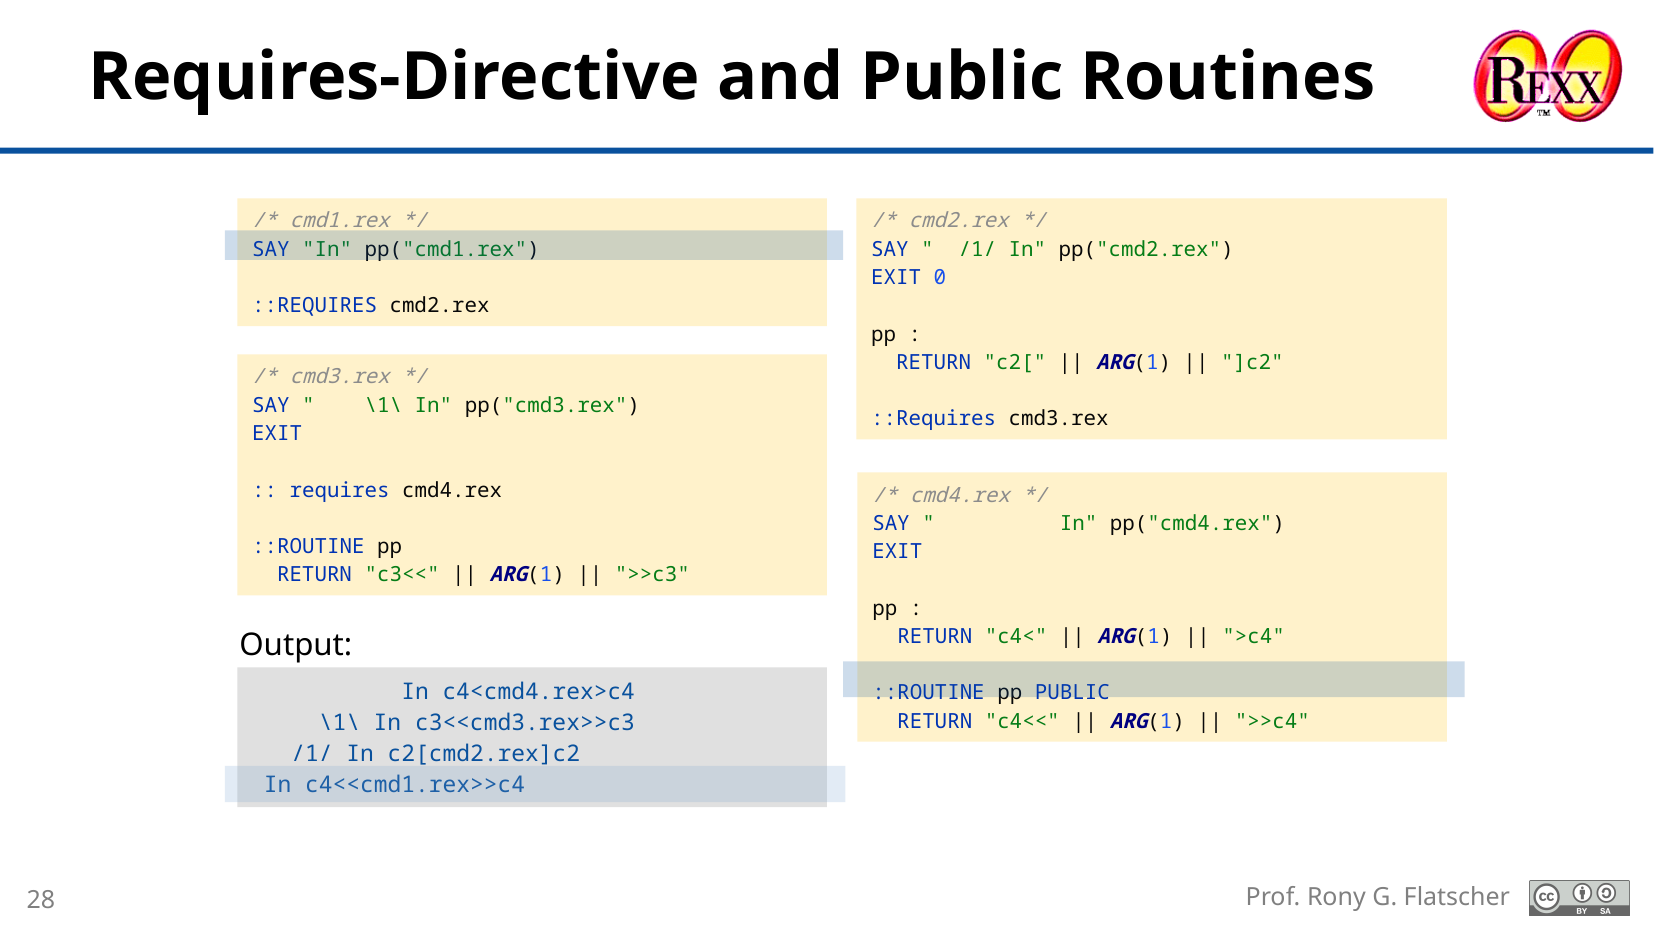

# Requires-Directive and Public Routines
/* cmd1.rex */
SAY "In" pp("cmd1.rex")
::REQUIRES cmd2.rex
/* cmd2.rex */
SAY " /1/ In" pp("cmd2.rex")
EXIT 0
pp :
 RETURN "c2[" || ARG(1) || "]c2"
::Requires cmd3.rex
/* cmd3.rex */
SAY " \1\ In" pp("cmd3.rex")
EXIT
:: requires cmd4.rex
::ROUTINE pp
 RETURN "c3<<" || ARG(1) || ">>c3"
/* cmd4.rex */
SAY " In" pp("cmd4.rex")
EXIT
pp :
 RETURN "c4<" || ARG(1) || ">c4"
::ROUTINE pp PUBLIC
 RETURN "c4<<" || ARG(1) || ">>c4"
Output:
 In c4<cmd4.rex>c4
 \1\ In c3<<cmd3.rex>>c3
 /1/ In c2[cmd2.rex]c2
In c4<<cmd1.rex>>c4